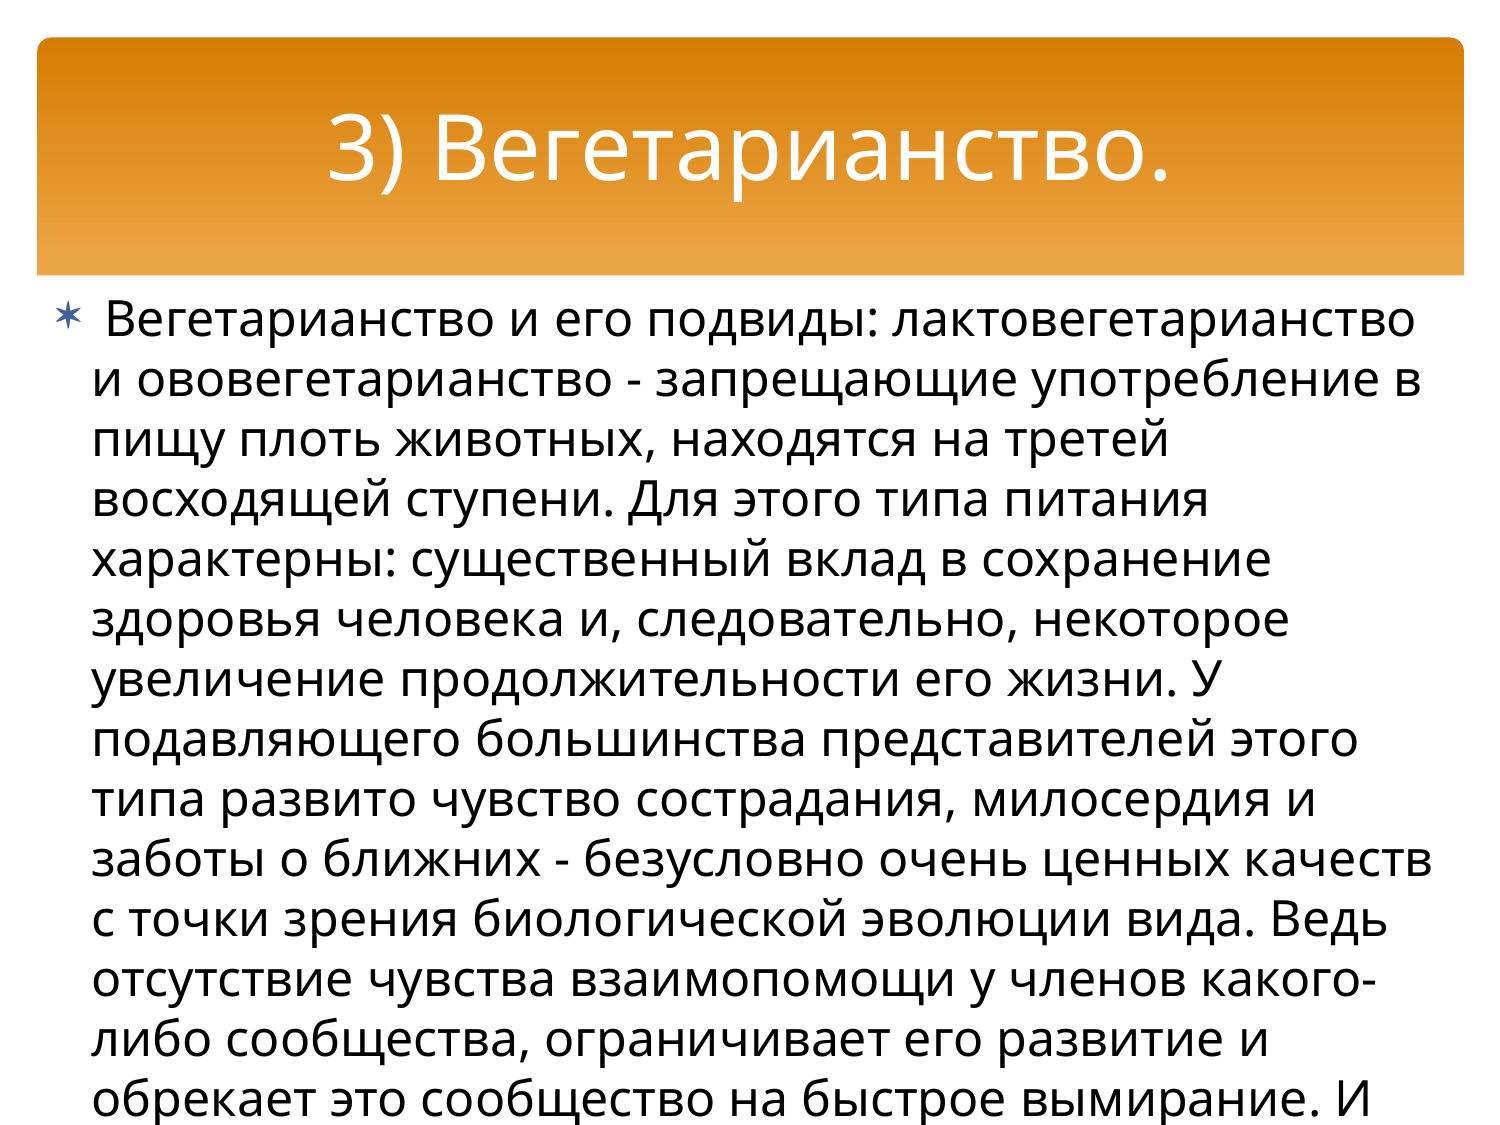

3) Вегетарианство.
 Вегетарианство и его подвиды: лактовегетарианство и ововегетарианство - запрещающие употребление в пищу плоть животных, находятся на третей восходящей ступени. Для этого типа питания характерны: существенный вклад в сохранение здоровья человека и, следовательно, некоторое увеличение продолжительности его жизни. У подавляющего большинства представителей этого типа развито чувство сострадания, милосердия и заботы о ближних - безусловно очень ценных качеств с точки зрения биологической эволюции вида. Ведь отсутствие чувства взаимопомощи у членов какого-либо сообщества, ограничивает его развитие и обрекает это сообщество на быстрое вымирание. И это согласуется с известным научным фактом утверждающим, что альтруизм эволюционно выгоден всему виду.